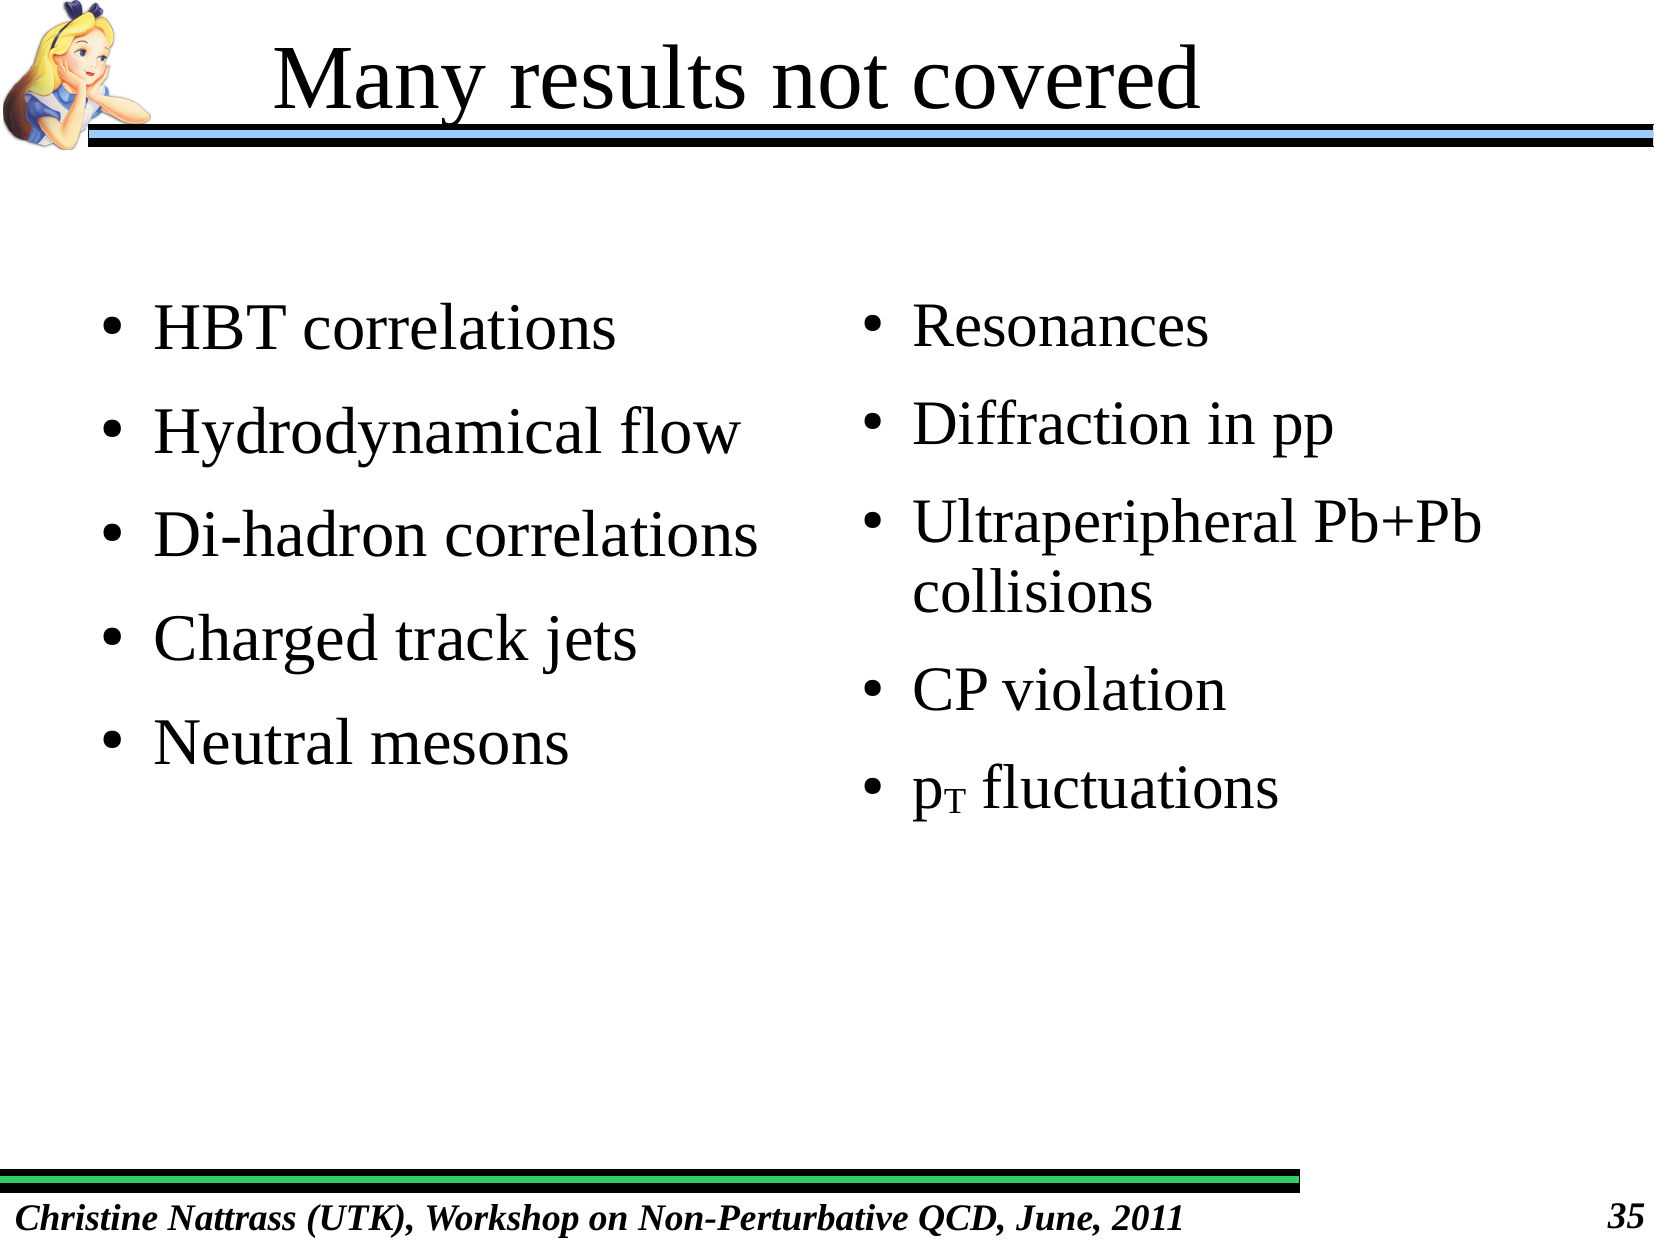

# Many results not covered
HBT correlations
Hydrodynamical flow
Di-hadron correlations
Charged track jets
Neutral mesons
Resonances
Diffraction in pp
Ultraperipheral Pb+Pb collisions
CP violation
pT fluctuations